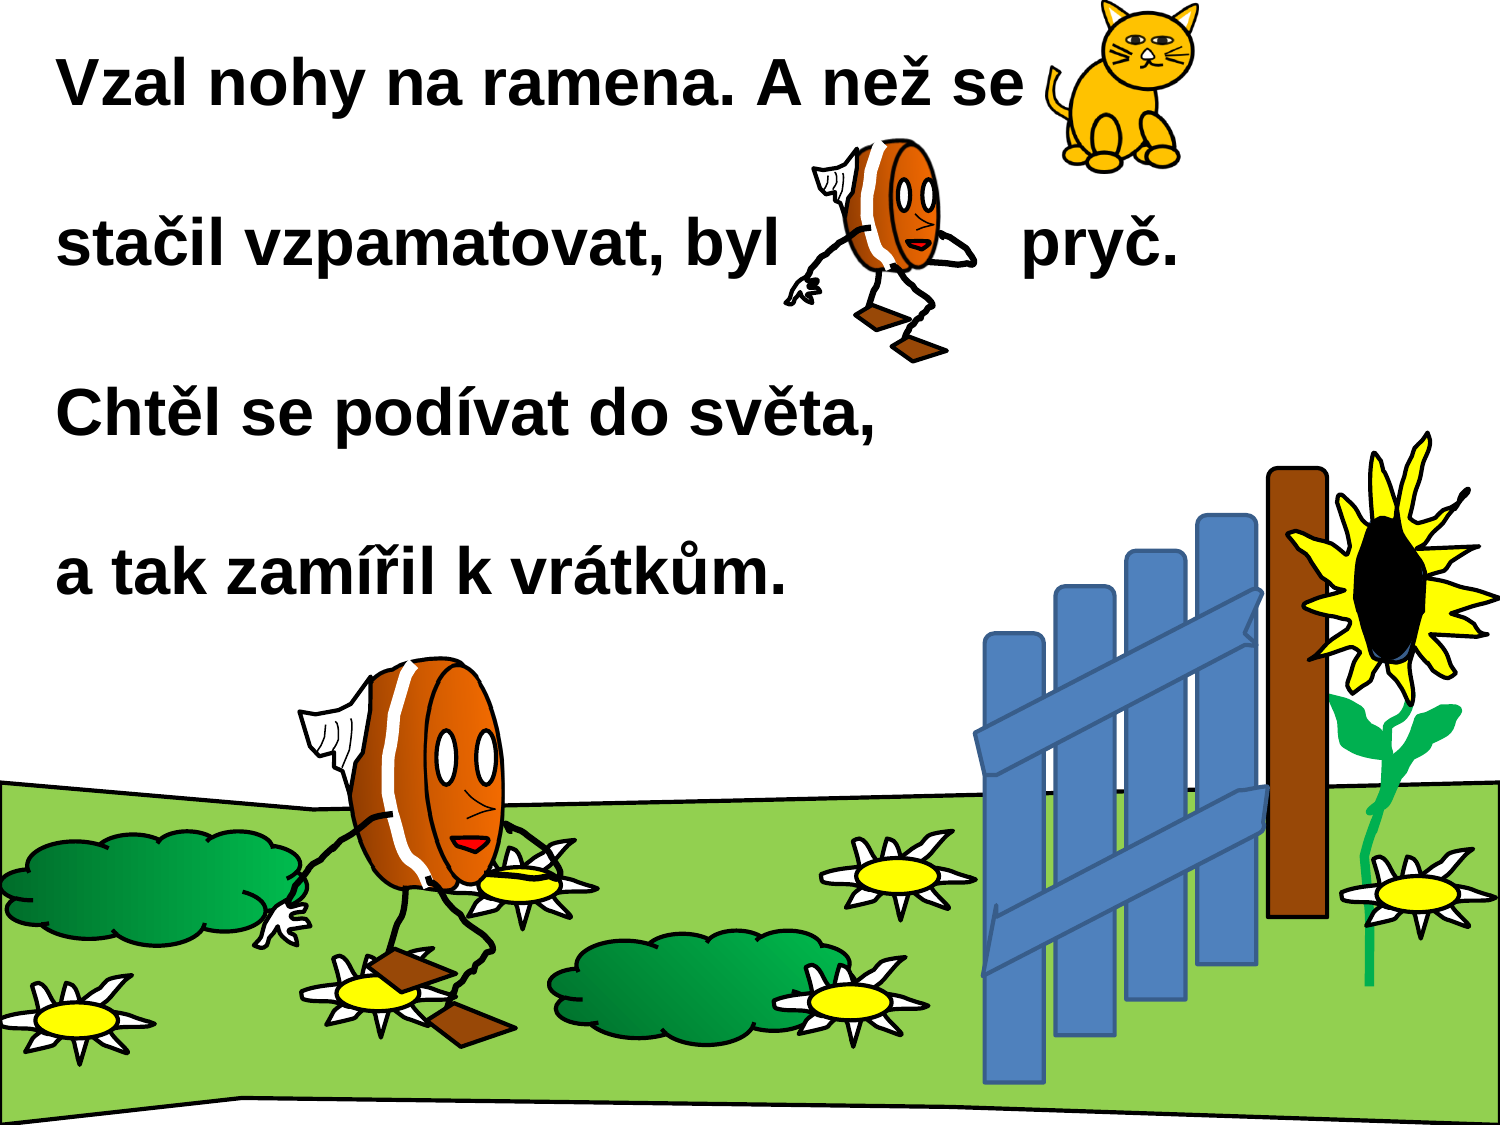

Vzal nohy na ramena. A než se
stačil vzpamatovat, byl pryč.
Chtěl se podívat do světa,
a tak zamířil k vrátkům.